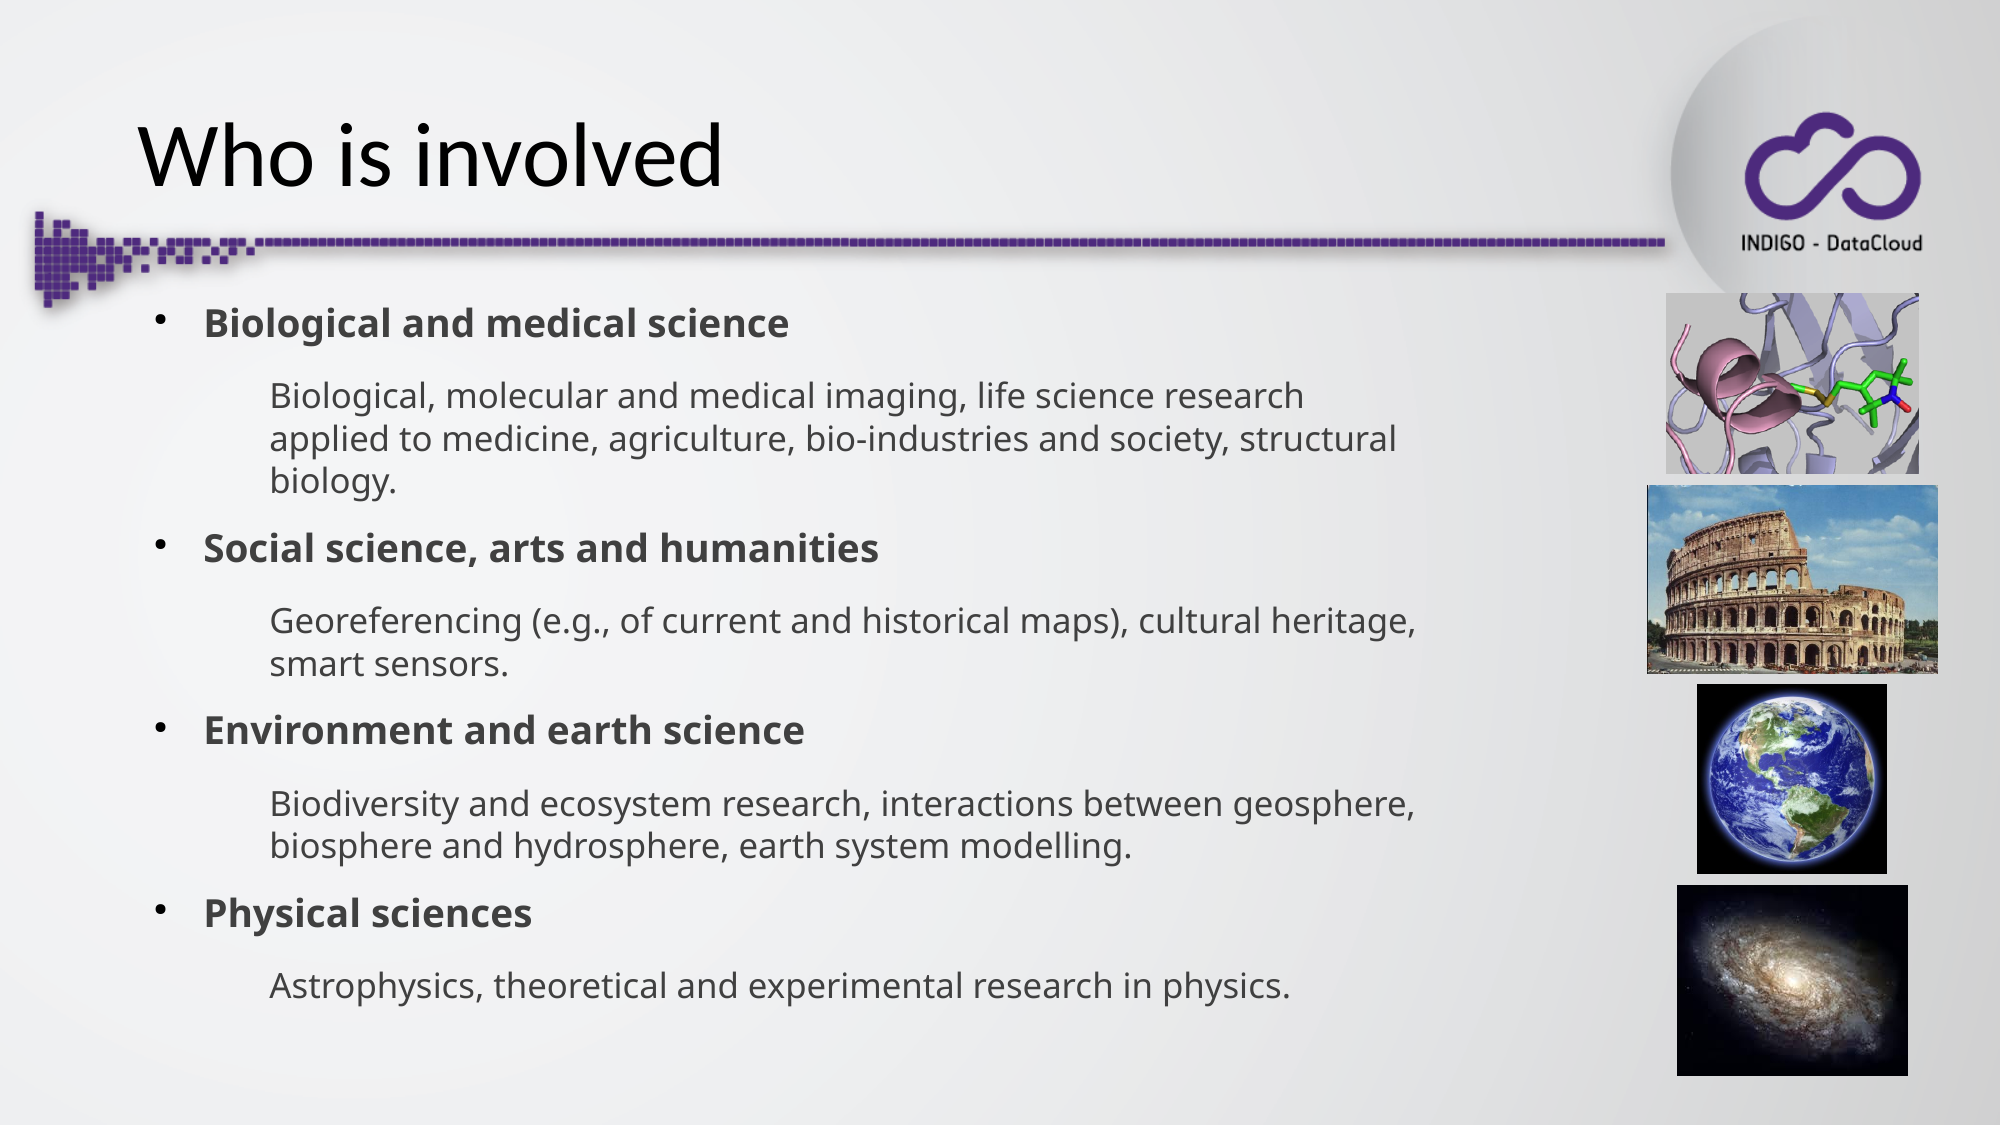

# Who is involved
Biological and medical science
Biological, molecular and medical imaging, life science research
applied to medicine, agriculture, bio-industries and society, structural
biology.
Social science, arts and humanities
Georeferencing (e.g., of current and historical maps), cultural heritage,
smart sensors.
Environment and earth science
Biodiversity and ecosystem research, interactions between geosphere,
biosphere and hydrosphere, earth system modelling.
Physical sciences
Astrophysics, theoretical and experimental research in physics.